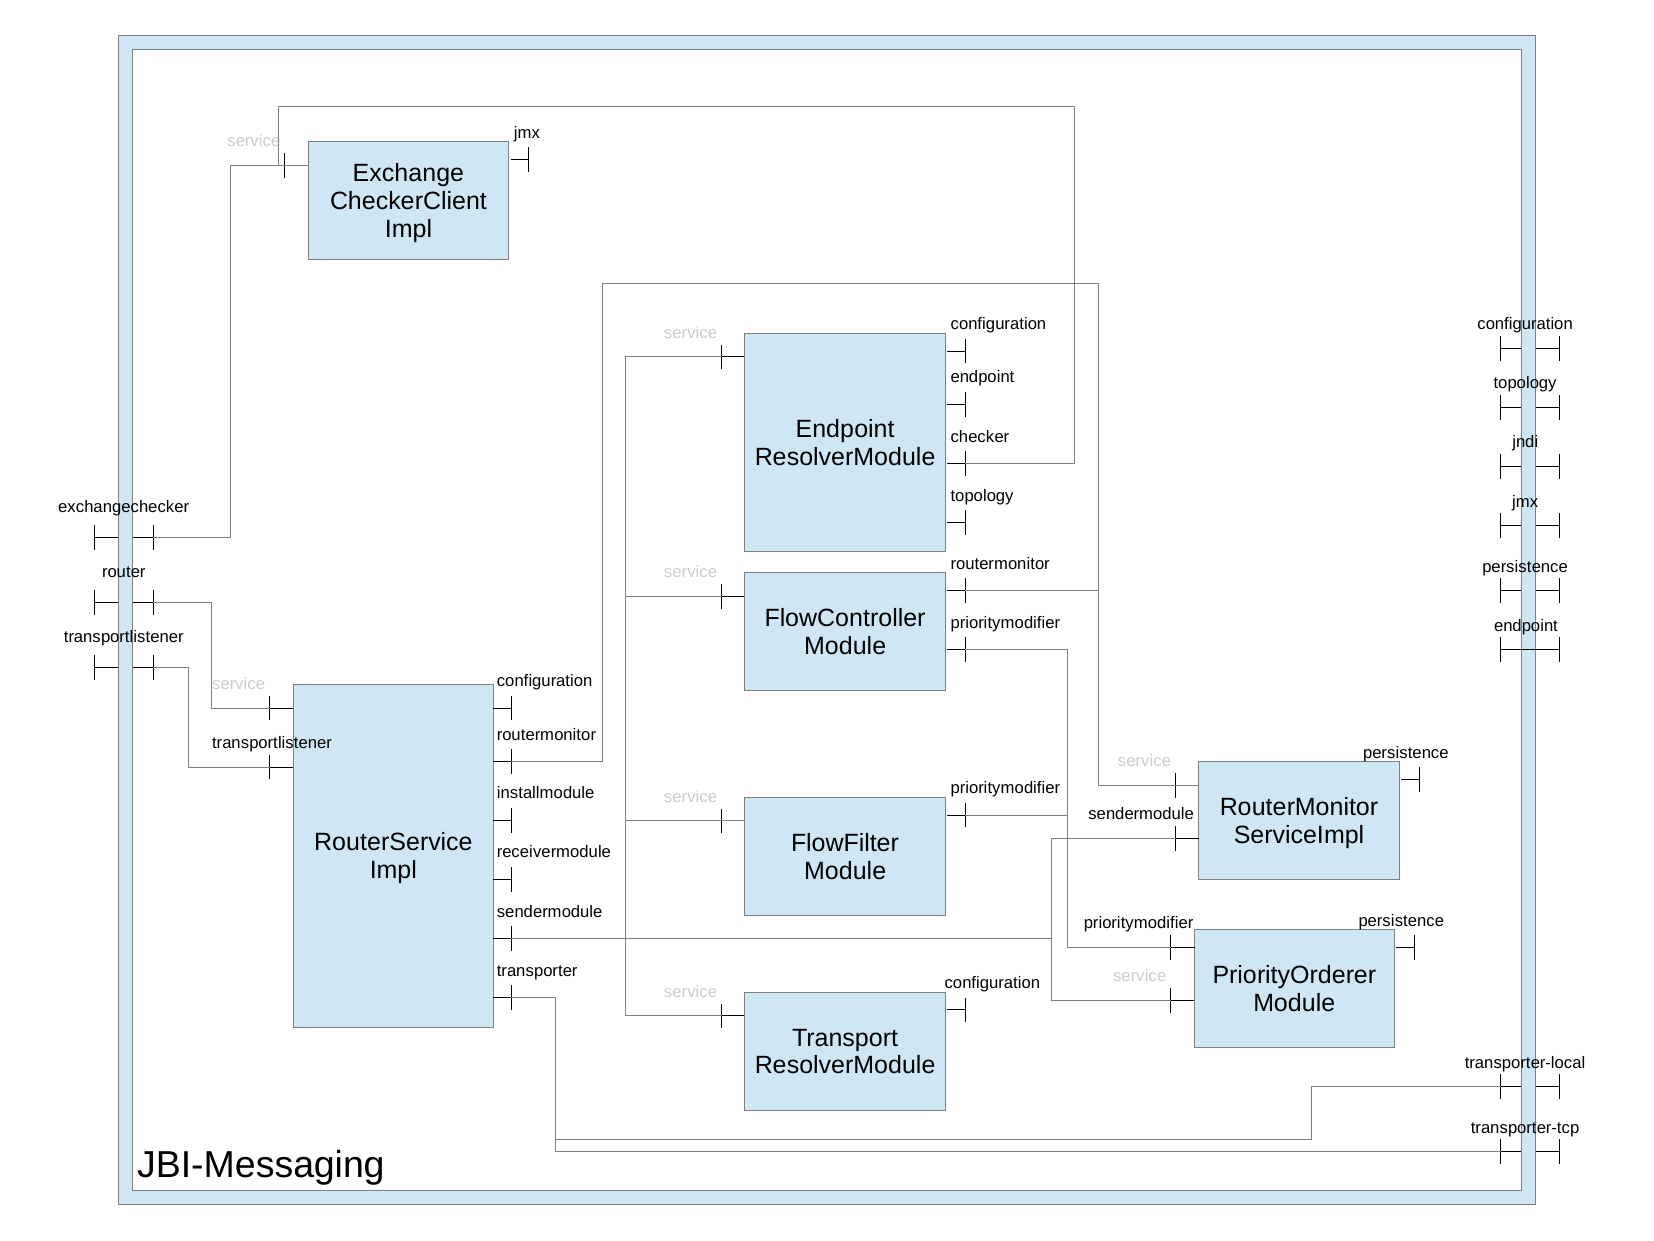

jmx
service
Exchange
CheckerClient
Impl
configuration
configuration
service
Endpoint
ResolverModule
endpoint
topology
checker
jndi
topology
jmx
exchangechecker
routermonitor
persistence
router
service
FlowController
Module
prioritymodifier
endpoint
transportlistener
configuration
service
RouterService
Impl
routermonitor
transportlistener
persistence
service
RouterMonitor
ServiceImpl
prioritymodifier
installmodule
service
sendermodule
FlowFilter
Module
receivermodule
sendermodule
persistence
prioritymodifier
PriorityOrderer
Module
transporter
service
configuration
service
Transport
ResolverModule
transporter-local
transporter-tcp
JBI-Messaging